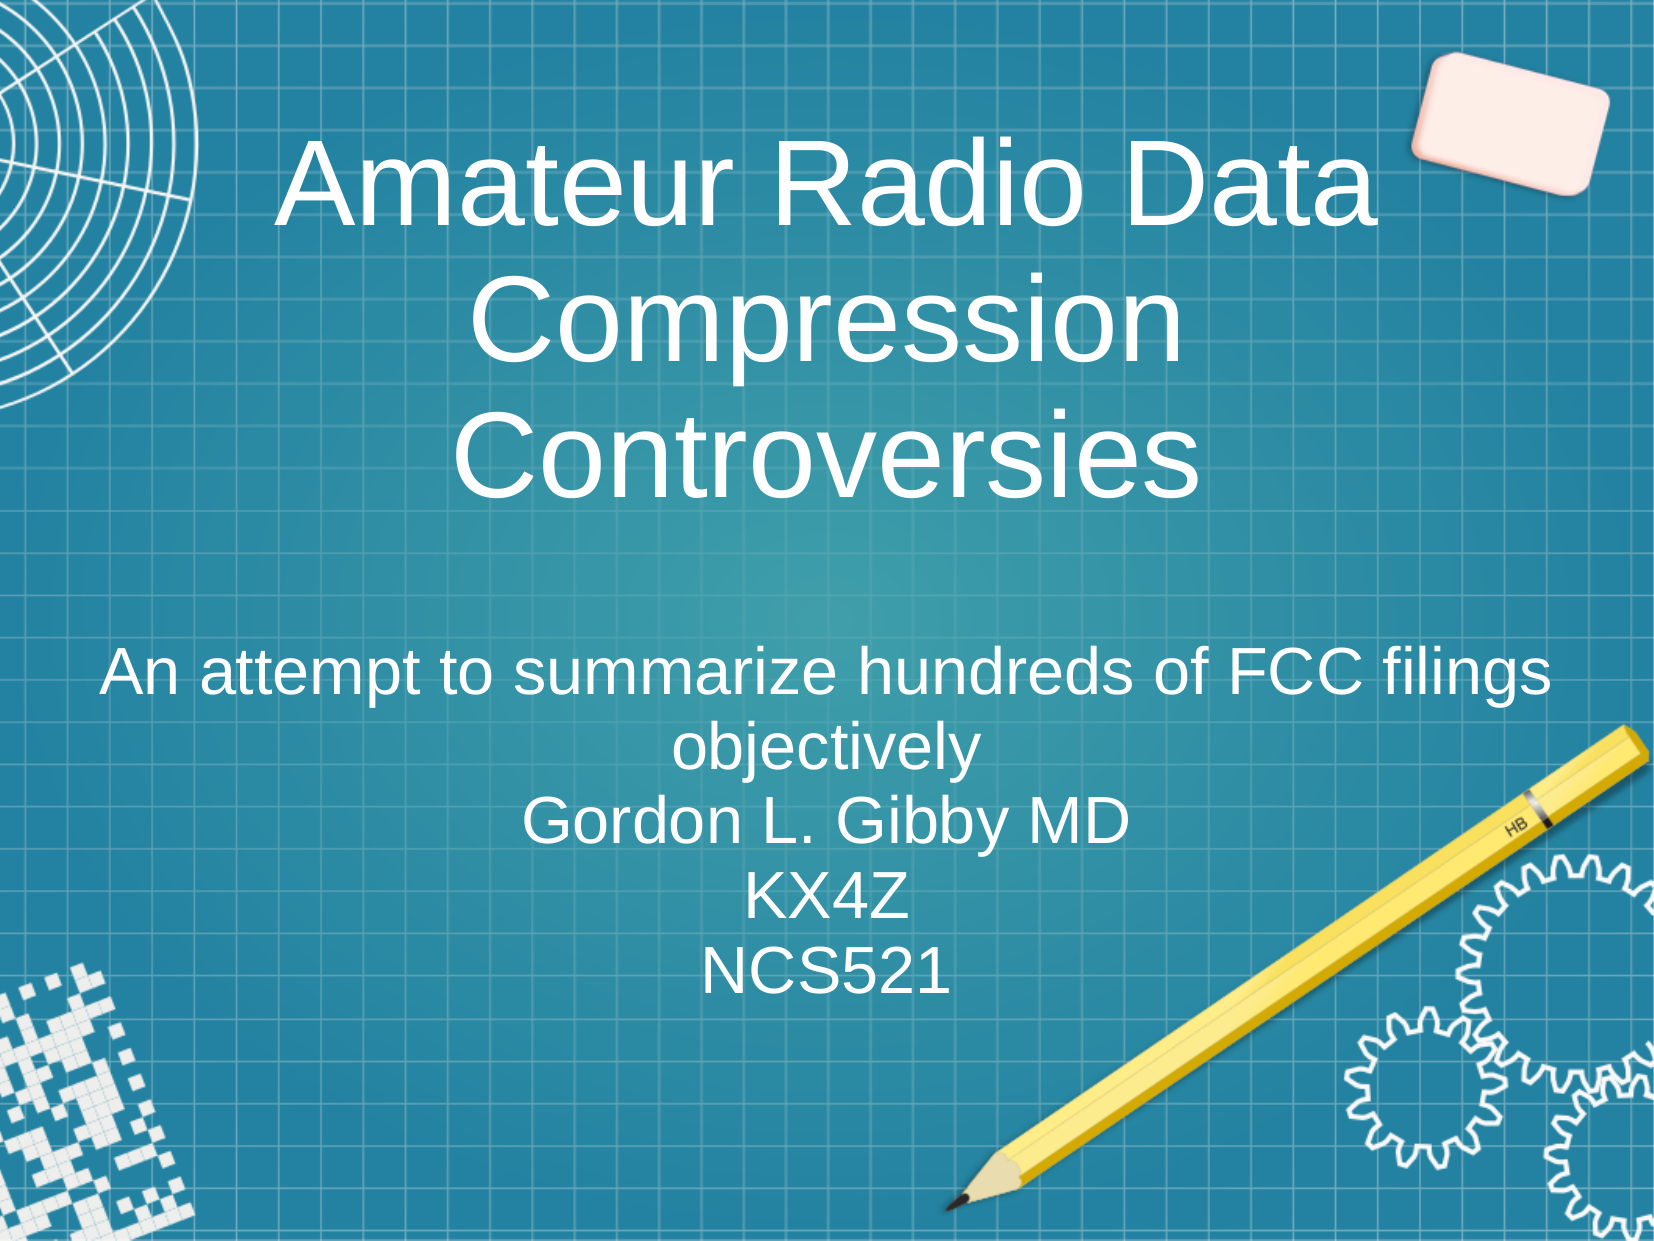

# Amateur Radio Data Compression Controversies
An attempt to summarize hundreds of FCC filings objectively
Gordon L. Gibby MD
KX4Z
NCS521